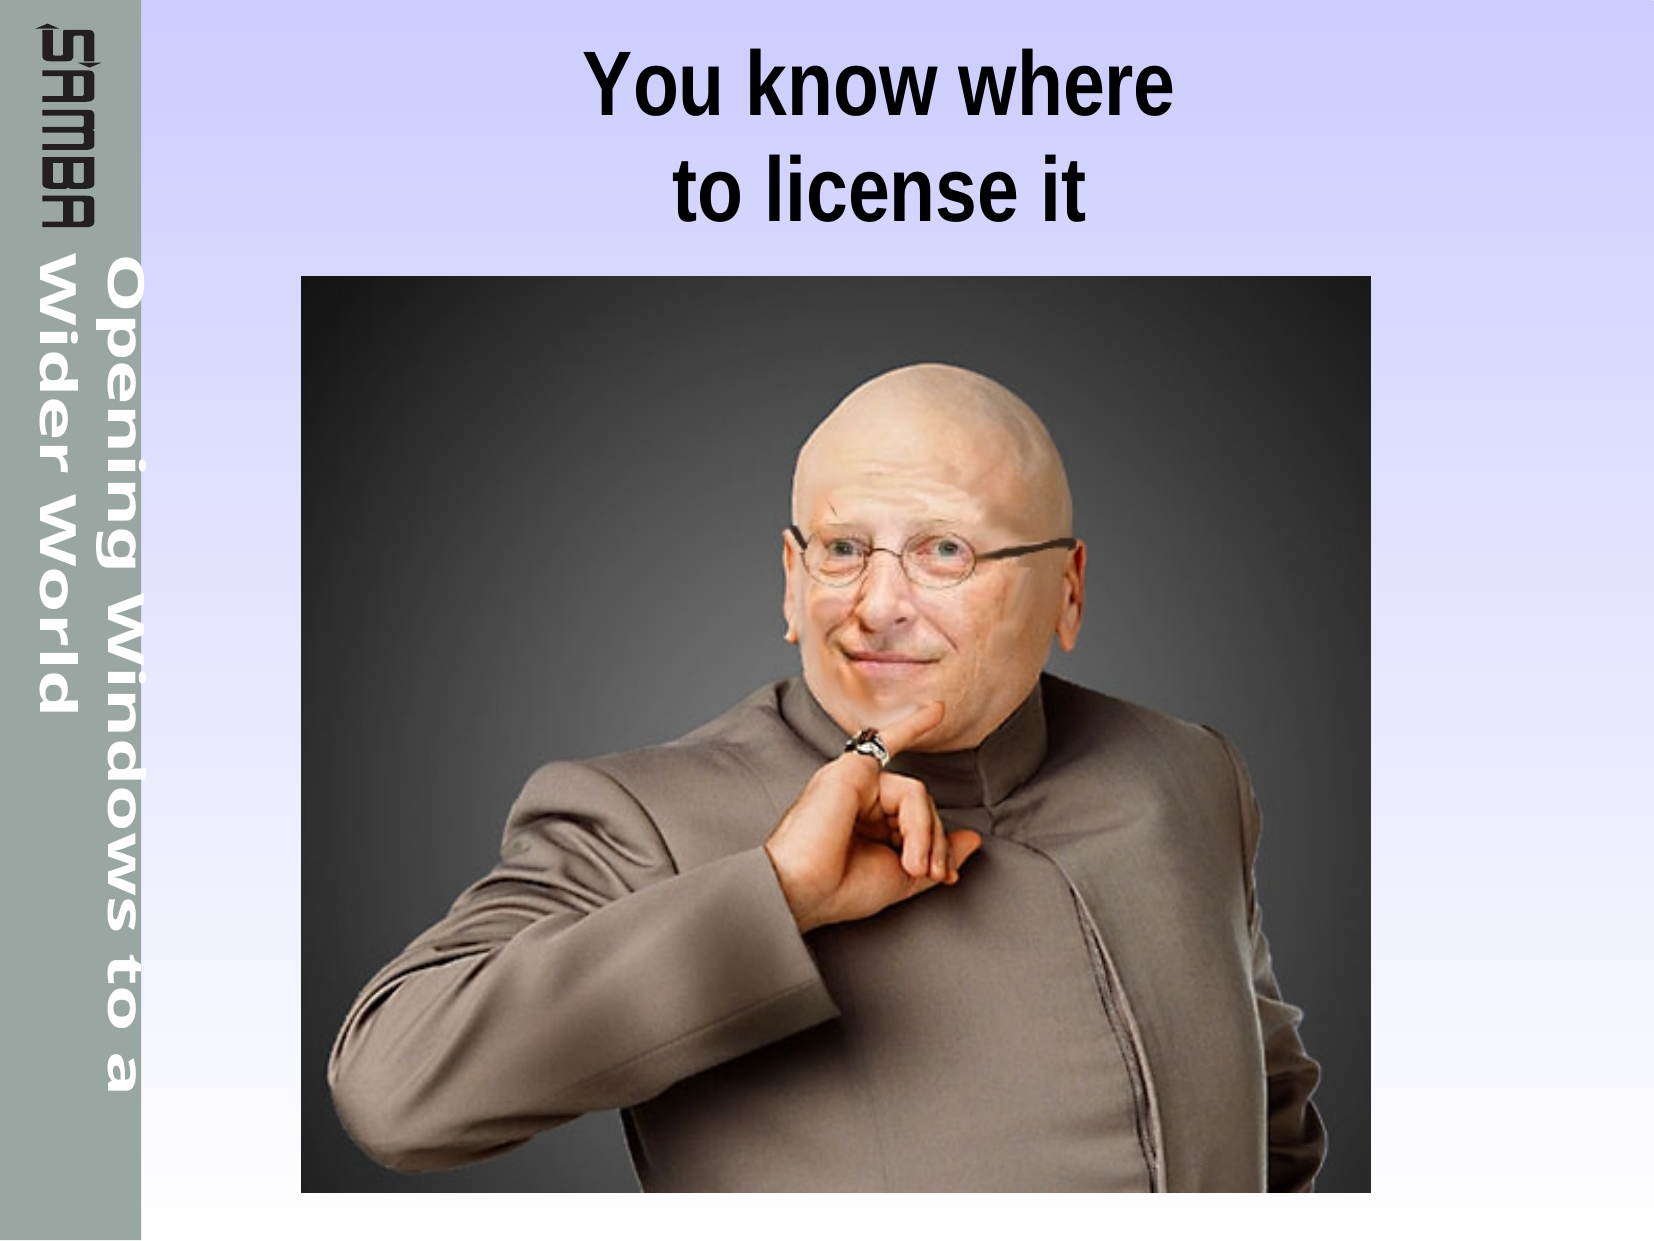

# You know where to license it